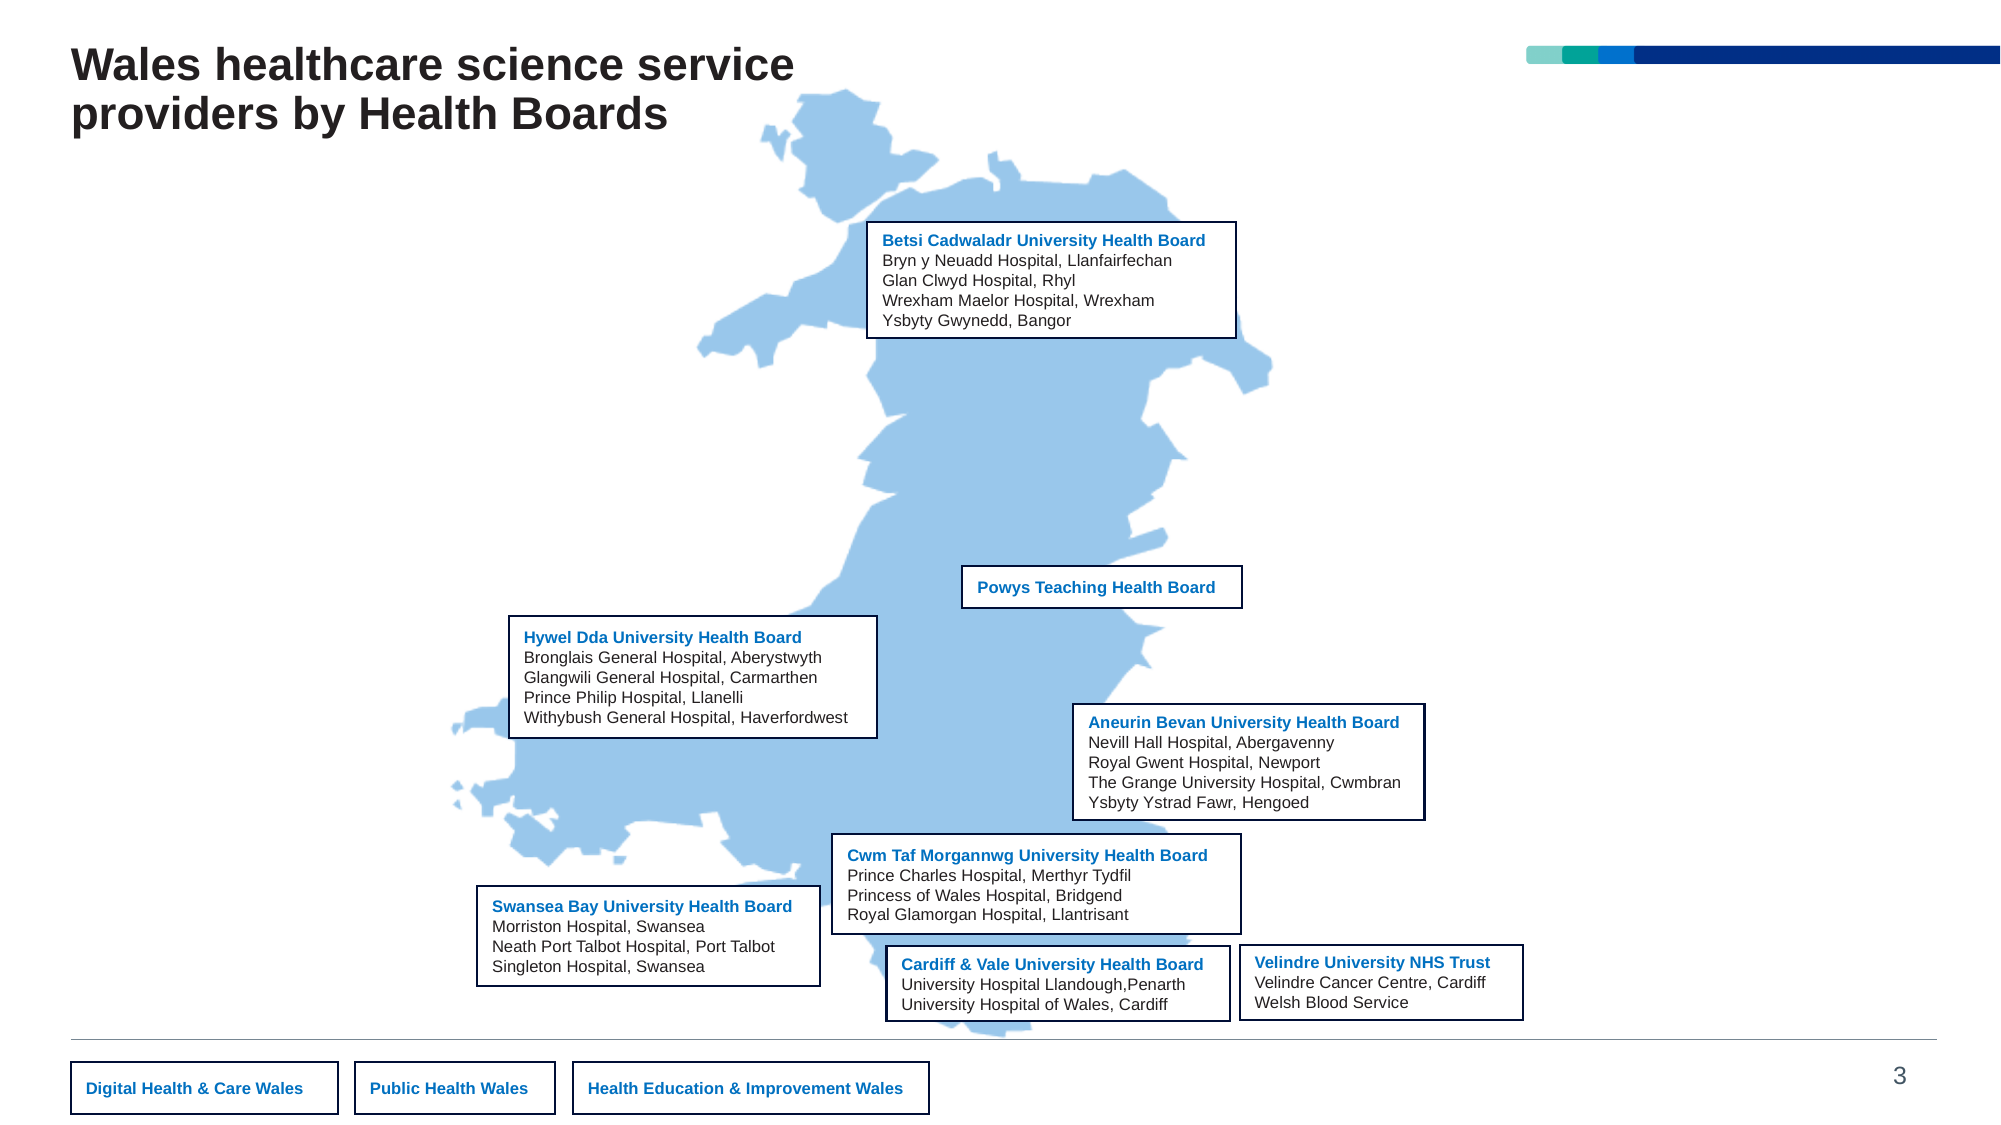

# Wales healthcare science service providers by Health Boards
Betsi Cadwaladr University Health Board
Bryn y Neuadd Hospital, Llanfairfechan
Glan Clwyd Hospital, Rhyl
Wrexham Maelor Hospital, Wrexham
Ysbyty Gwynedd, Bangor
Powys Teaching Health Board
Hywel Dda University Health Board
Bronglais General Hospital, Aberystwyth
Glangwili General Hospital, Carmarthen
Prince Philip Hospital, Llanelli
Withybush General Hospital, Haverfordwest
Aneurin Bevan University Health Board
Nevill Hall Hospital, Abergavenny
Royal Gwent Hospital, Newport
The Grange University Hospital, Cwmbran
Ysbyty Ystrad Fawr, Hengoed
Cwm Taf Morgannwg University Health Board
Prince Charles Hospital, Merthyr Tydfil
Princess of Wales Hospital, Bridgend
Royal Glamorgan Hospital, Llantrisant
Swansea Bay University Health Board
Morriston Hospital, Swansea
Neath Port Talbot Hospital, Port Talbot
Singleton Hospital, Swansea
Velindre University NHS Trust
Velindre Cancer Centre, Cardiff
Welsh Blood Service
Cardiff & Vale University Health Board
University Hospital Llandough,Penarth
University Hospital of Wales, Cardiff
Digital Health & Care Wales
Public Health Wales
Health Education & Improvement Wales